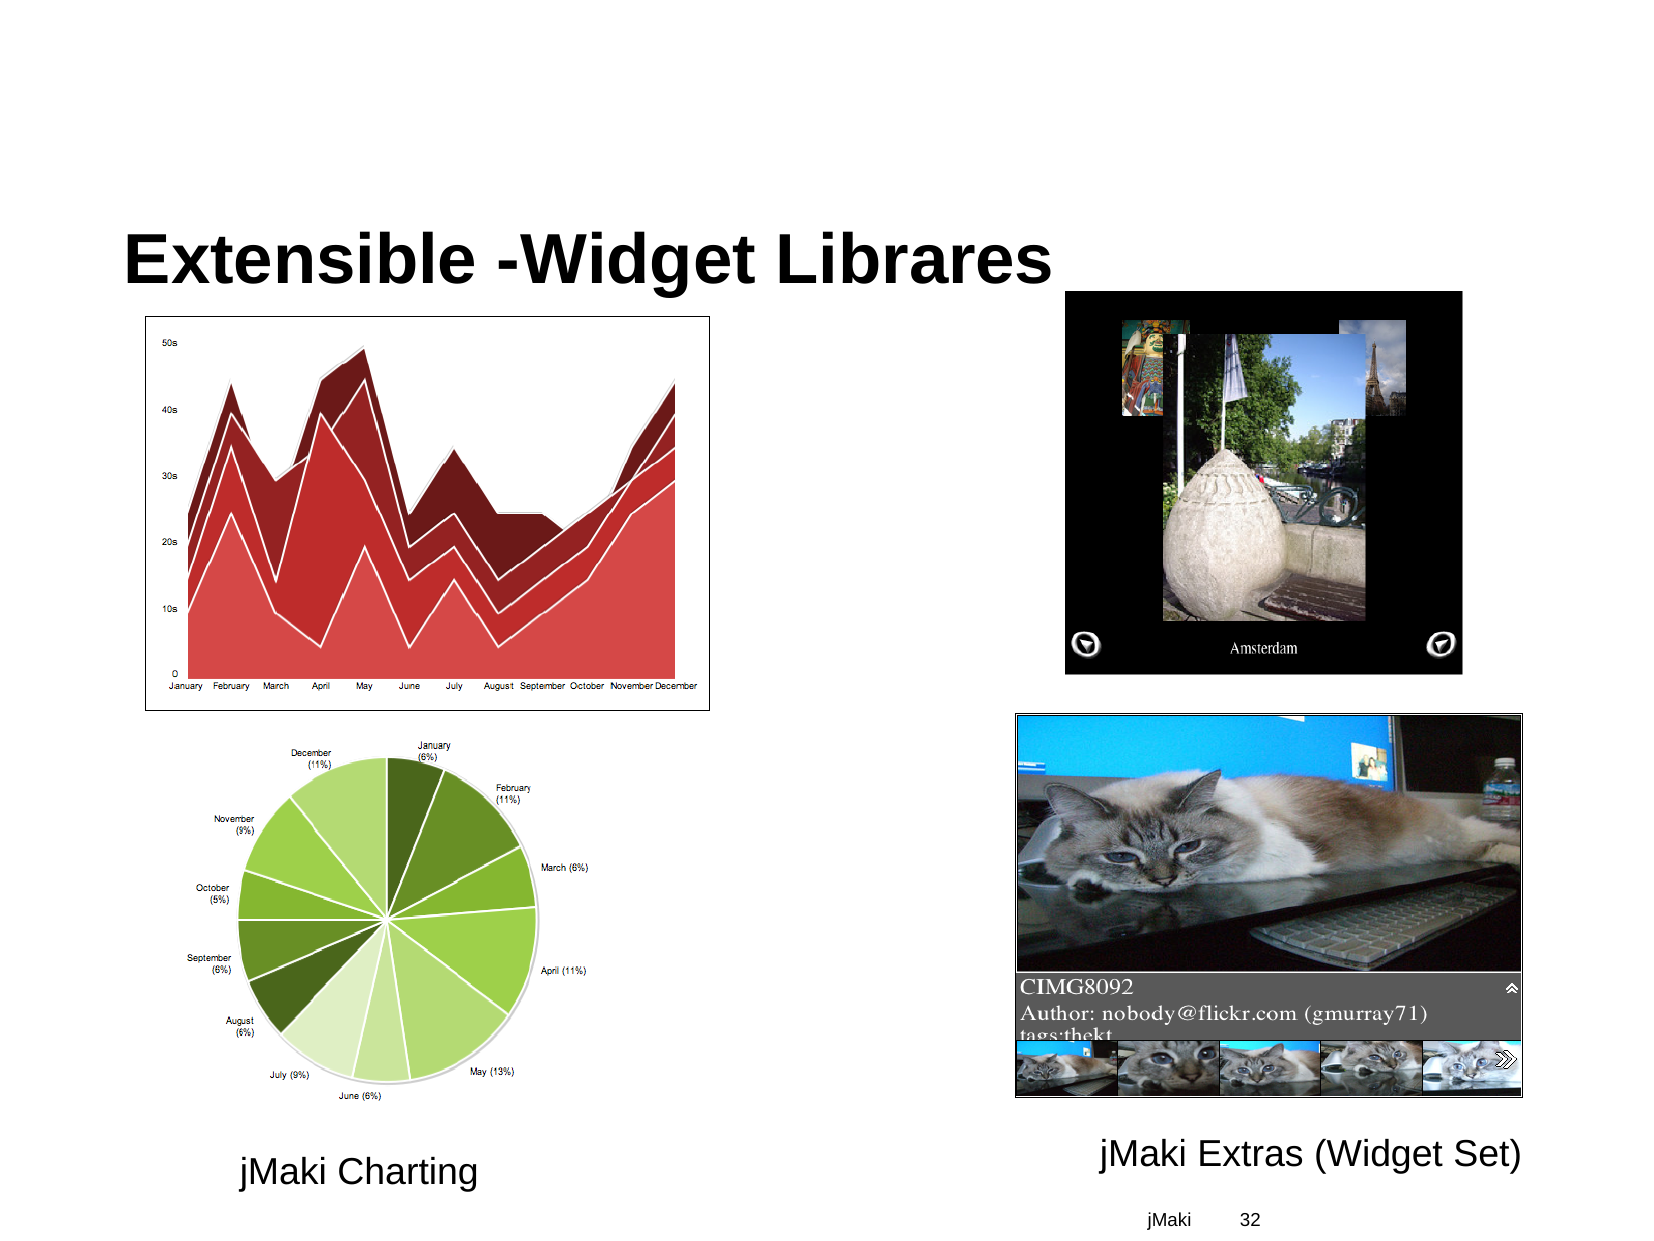

# Extensible -Widget Librares
jMaki Extras (Widget Set)
jMaki Charting